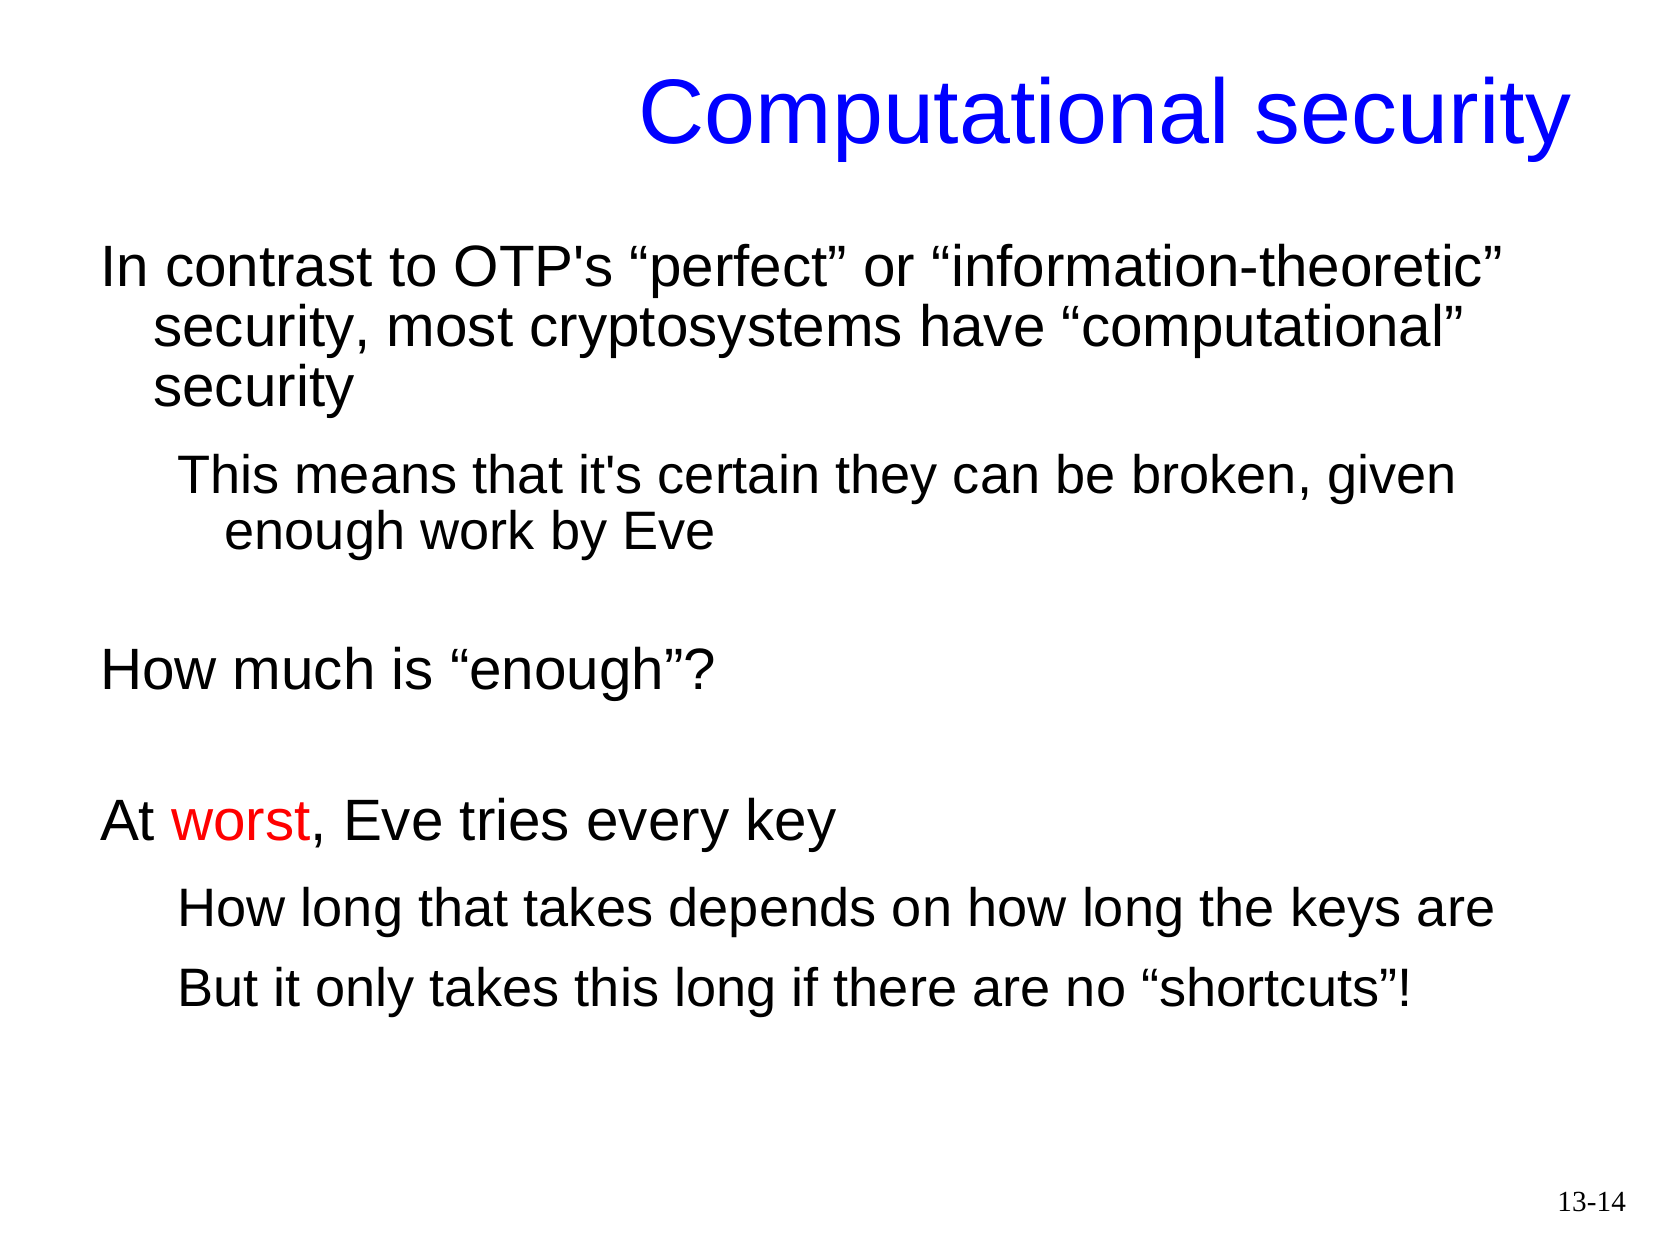

# Computational security
In contrast to OTP's “perfect” or “information-theoretic” security, most cryptosystems have “computational” security
This means that it's certain they can be broken, given enough work by Eve
How much is “enough”?
At worst, Eve tries every key
How long that takes depends on how long the keys are
But it only takes this long if there are no “shortcuts”!